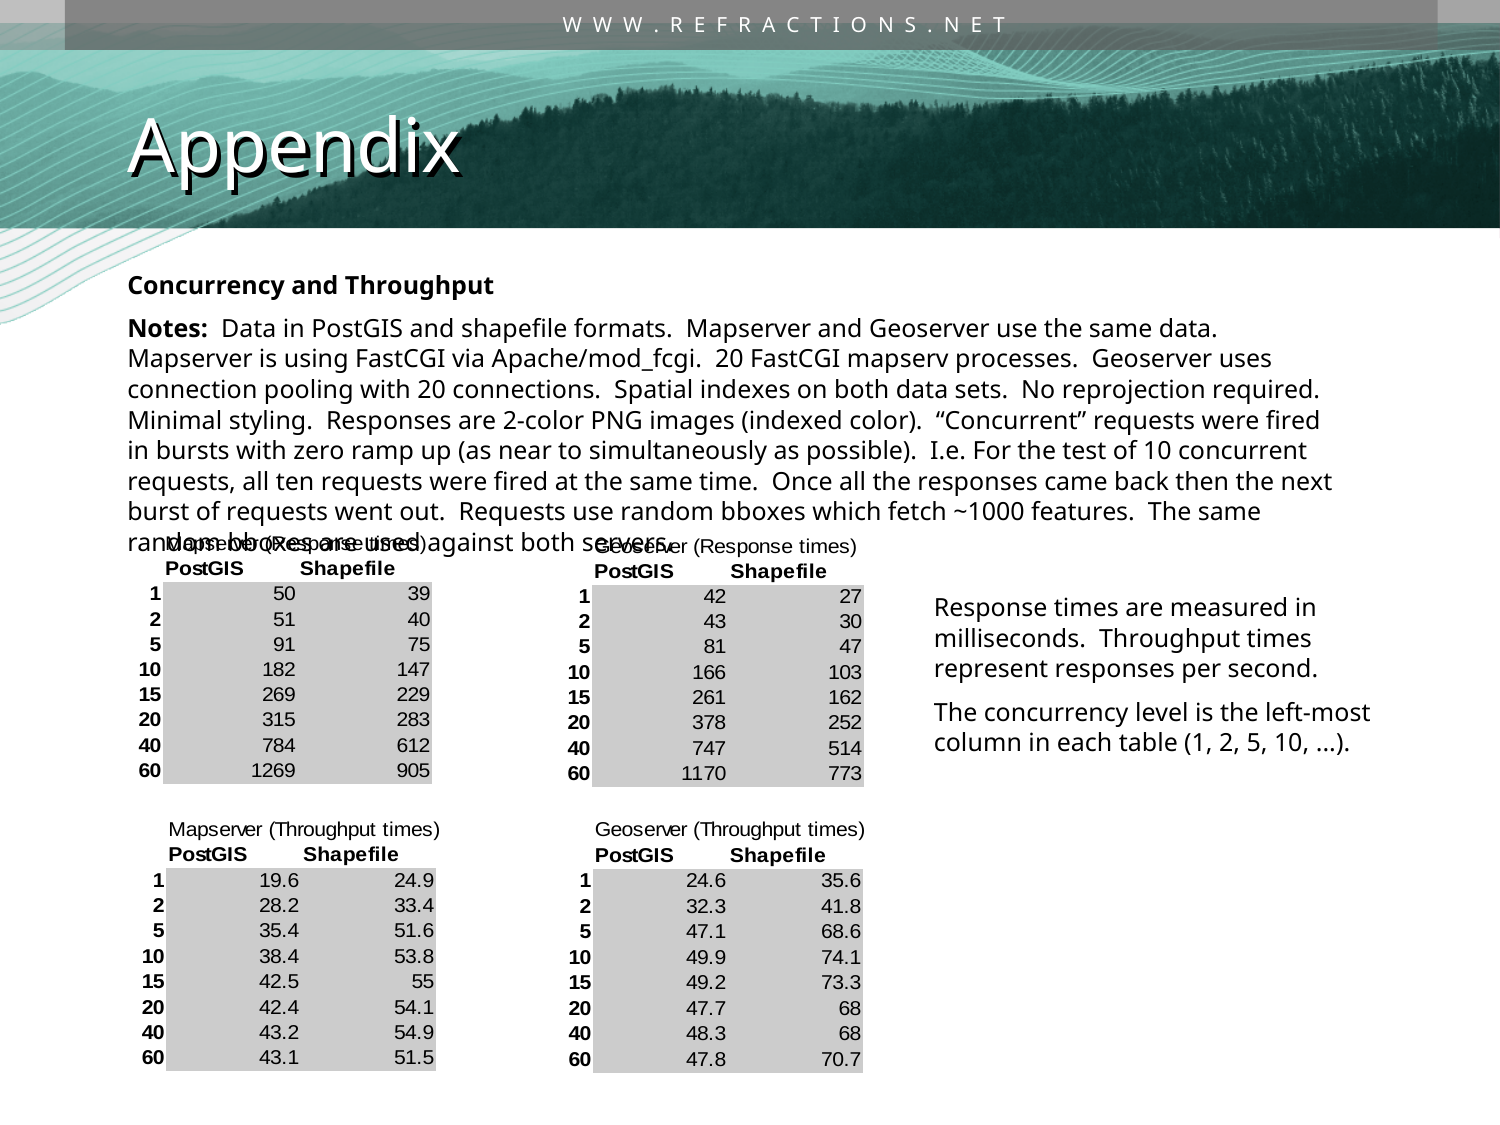

# Appendix
Concurrency and Throughput
Notes: Data in PostGIS and shapefile formats. Mapserver and Geoserver use the same data. Mapserver is using FastCGI via Apache/mod_fcgi. 20 FastCGI mapserv processes. Geoserver uses connection pooling with 20 connections. Spatial indexes on both data sets. No reprojection required. Minimal styling. Responses are 2-color PNG images (indexed color). “Concurrent” requests were fired in bursts with zero ramp up (as near to simultaneously as possible). I.e. For the test of 10 concurrent requests, all ten requests were fired at the same time. Once all the responses came back then the next burst of requests went out. Requests use random bboxes which fetch ~1000 features. The same random bboxes are used against both servers.
Response times are measured in milliseconds. Throughput times represent responses per second.
The concurrency level is the left-most column in each table (1, 2, 5, 10, ...).